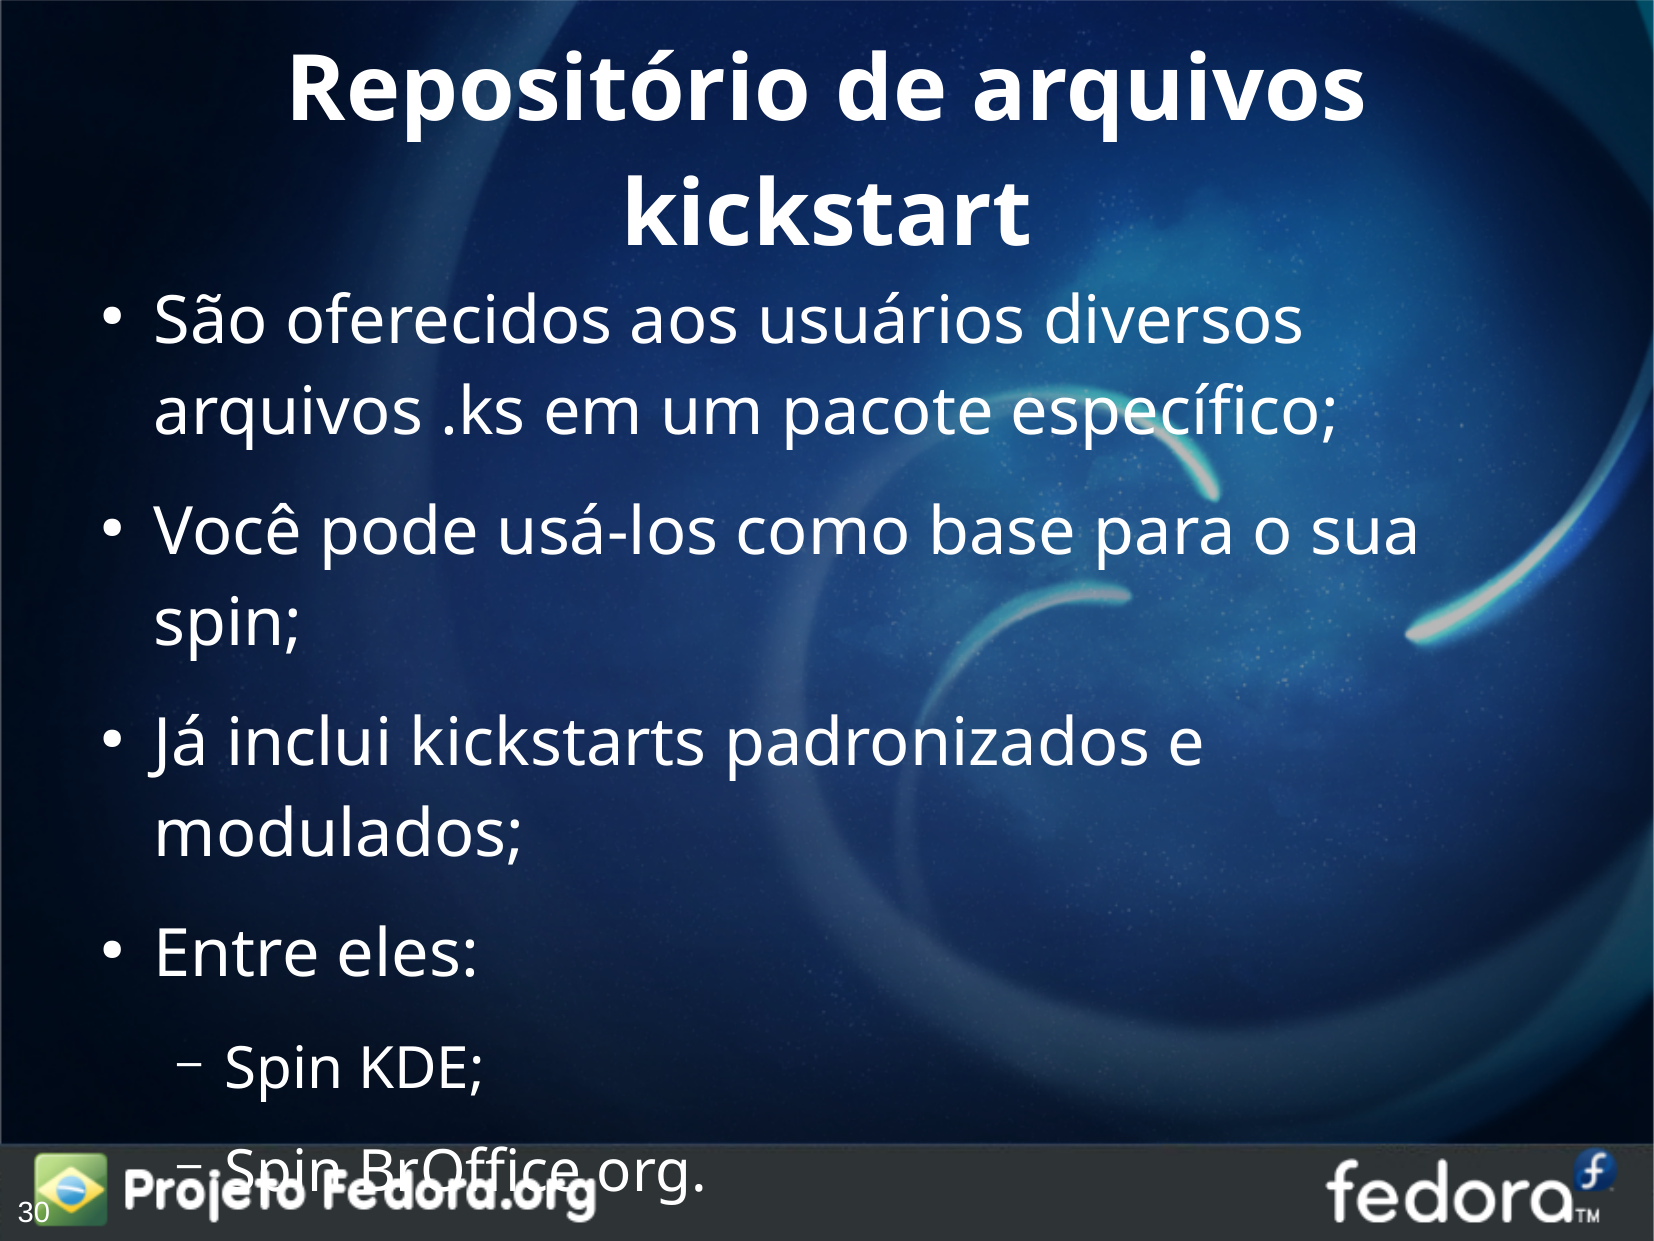

# Repositório de arquivos kickstart
São oferecidos aos usuários diversos arquivos .ks em um pacote específico;
Você pode usá-los como base para o sua spin;
Já inclui kickstarts padronizados e modulados;
Entre eles:
Spin KDE;
Spin BrOffice.org.
30